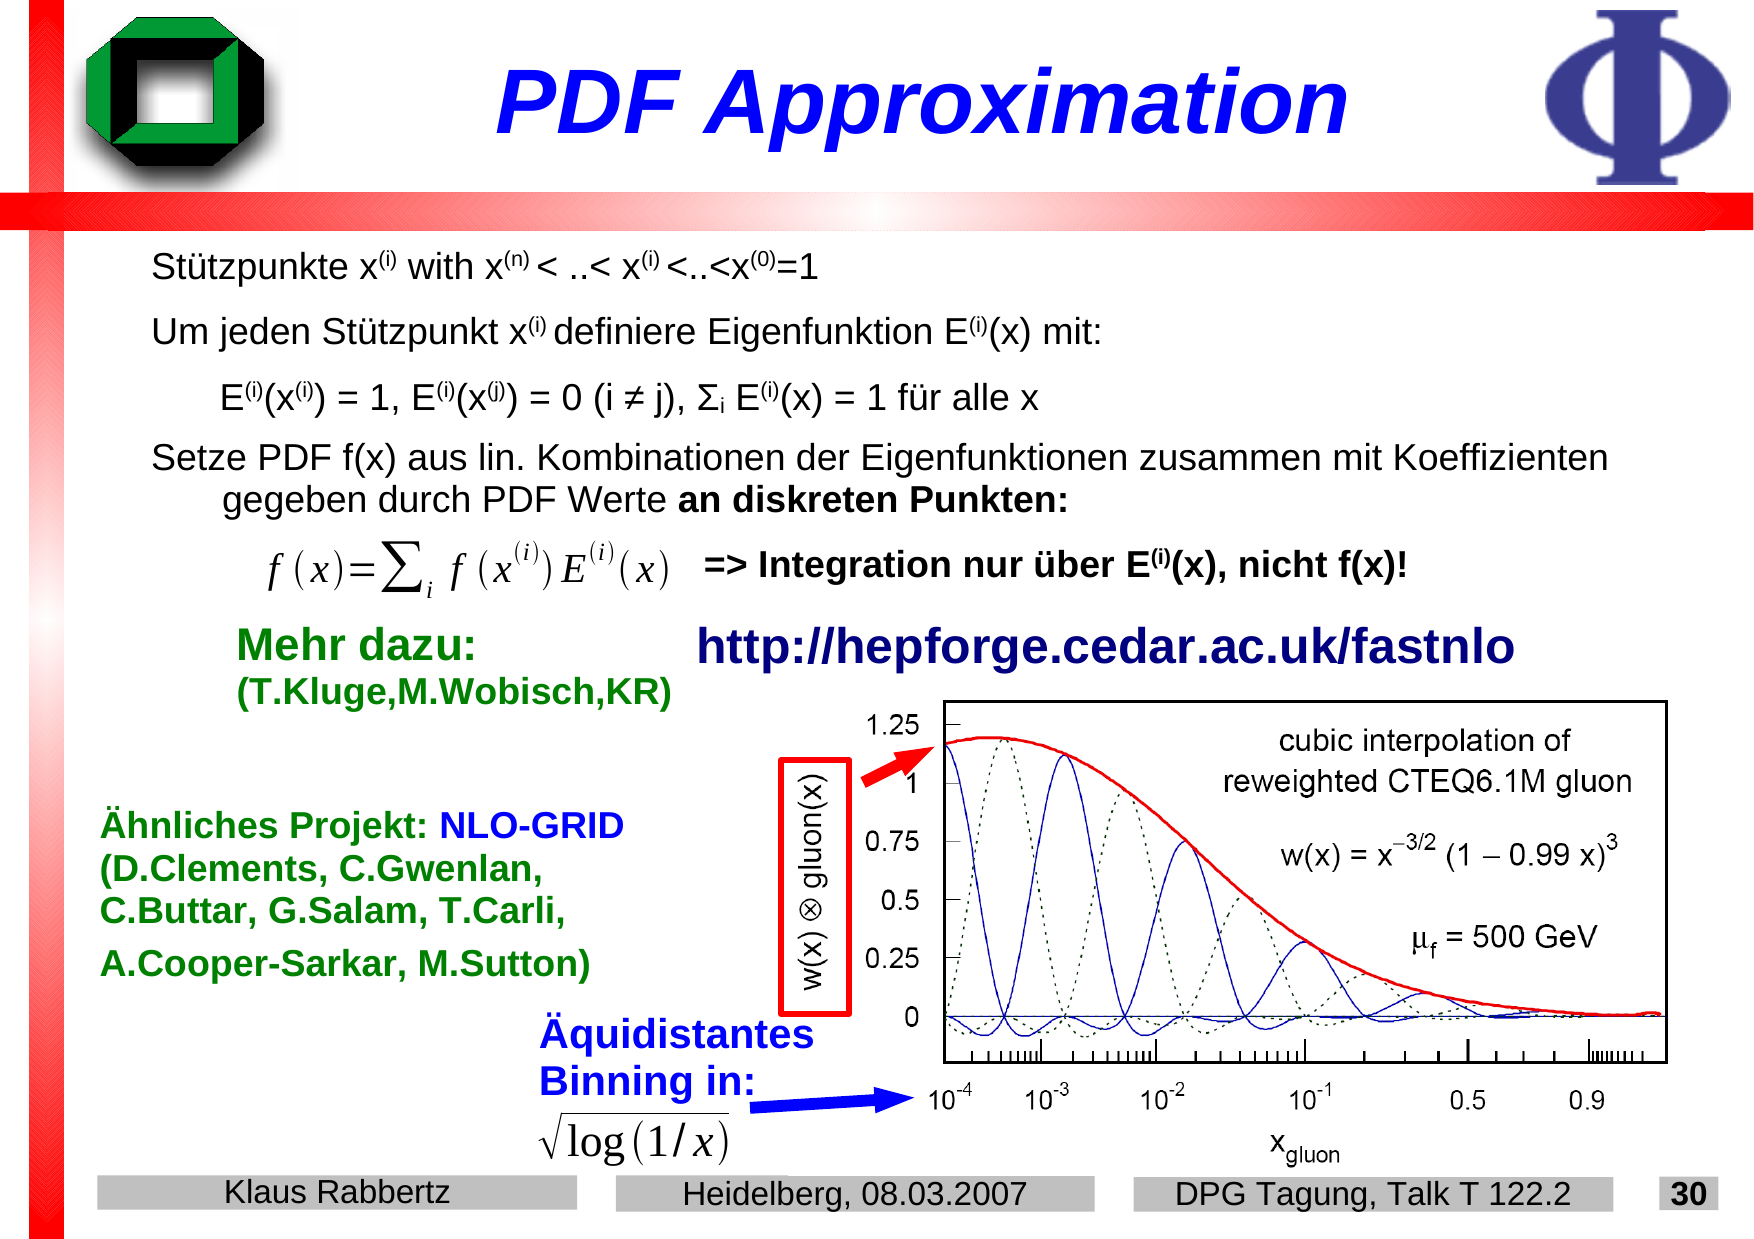

# PDF Approximation
Stützpunkte x(i) with x(n) < ..< x(i) <..<x(0)=1
Um jeden Stützpunkt x(i) definiere Eigenfunktion E(i)(x) mit:
 E(i)(x(i)) = 1, E(i)(x(j)) = 0 (i ≠ j), Σi E(i)(x) = 1 für alle x
Setze PDF f(x) aus lin. Kombinationen der Eigenfunktionen zusammen mit Koeffizienten gegeben durch PDF Werte an diskreten Punkten:
=> Integration nur über E(i)(x), nicht f(x)!
http://hepforge.cedar.ac.uk/fastnlo
Mehr dazu:
(T.Kluge,M.Wobisch,KR)
Ähnliches Projekt: NLO-GRID
(D.Clements, C.Gwenlan,
C.Buttar, G.Salam, T.Carli,
A.Cooper-Sarkar, M.Sutton)
Äquidistantes
Binning in: